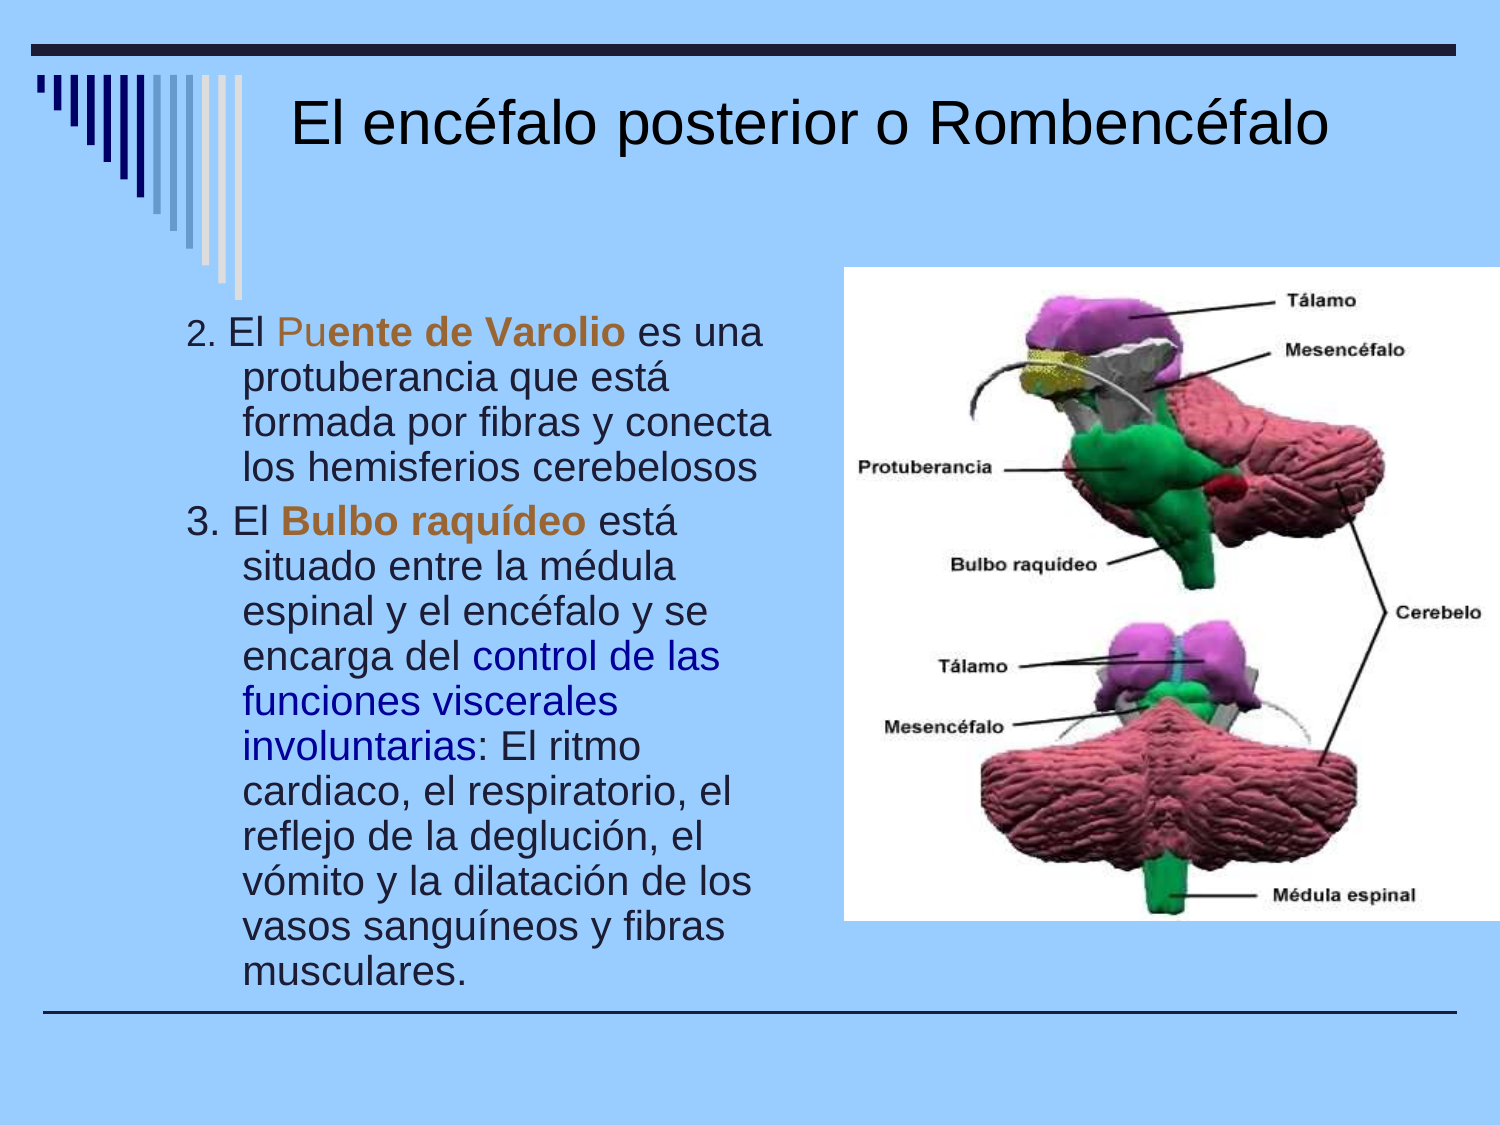

# El encéfalo posterior o Rombencéfalo
2. El Puente de Varolio es una protuberancia que está formada por fibras y conecta los hemisferios cerebelosos
3. El Bulbo raquídeo está situado entre la médula espinal y el encéfalo y se encarga del control de las funciones viscerales involuntarias: El ritmo cardiaco, el respiratorio, el reflejo de la deglución, el vómito y la dilatación de los vasos sanguíneos y fibras musculares.